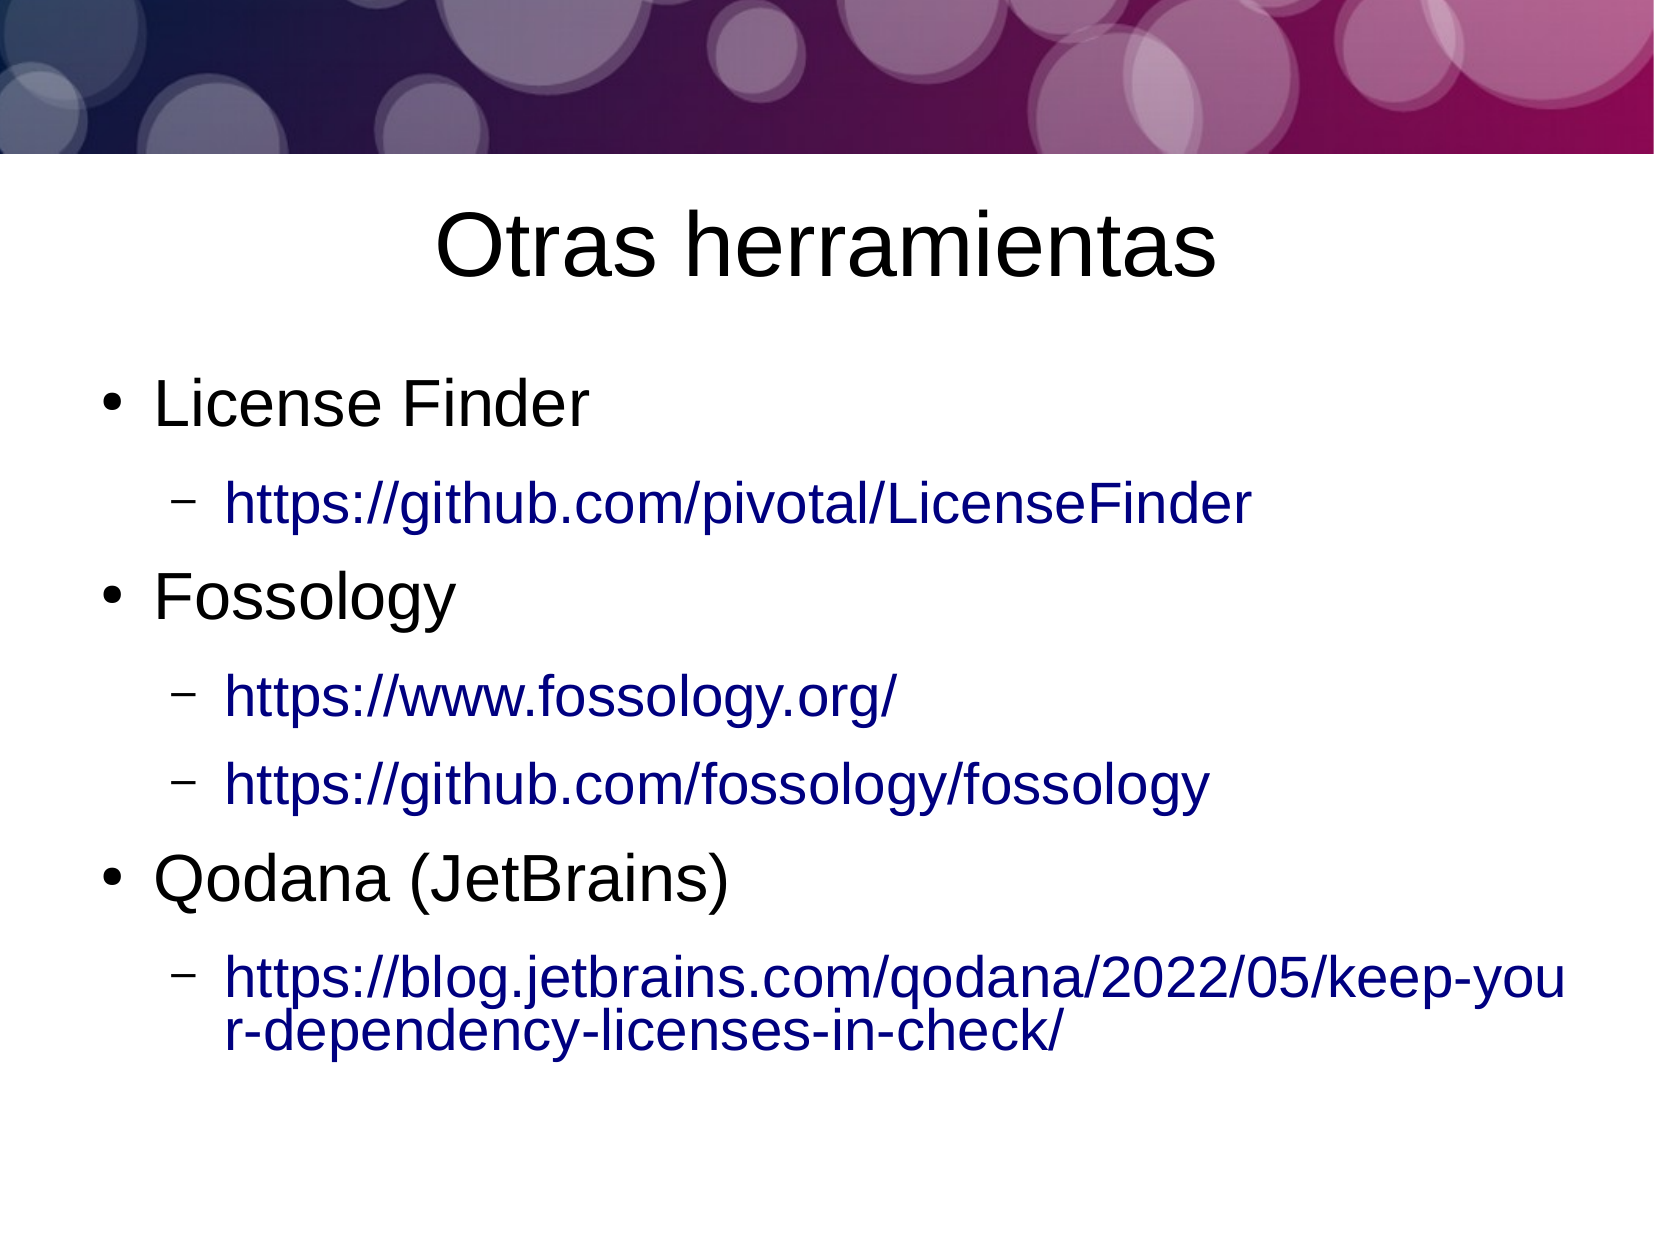

# Otras herramientas
License Finder
https://github.com/pivotal/LicenseFinder
Fossology
https://www.fossology.org/
https://github.com/fossology/fossology
Qodana (JetBrains)
https://blog.jetbrains.com/qodana/2022/05/keep-your-dependency-licenses-in-check/